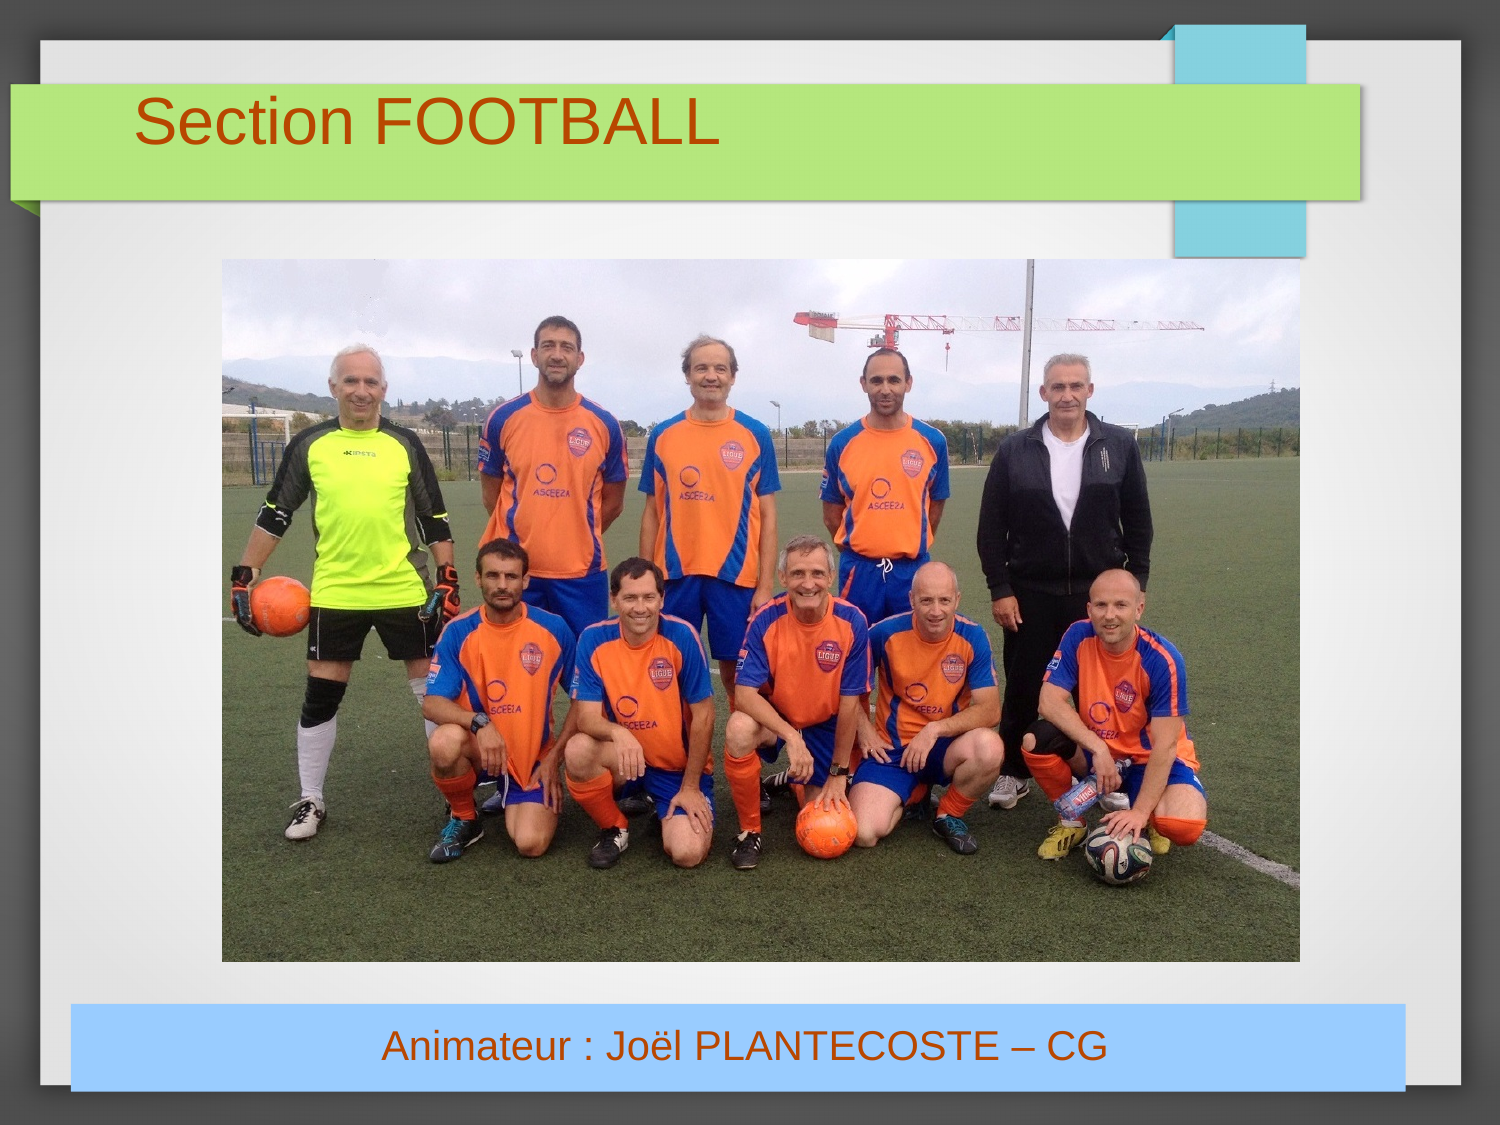

# Section FOOTBALL
Animateur : Joël PLANTECOSTE – CG